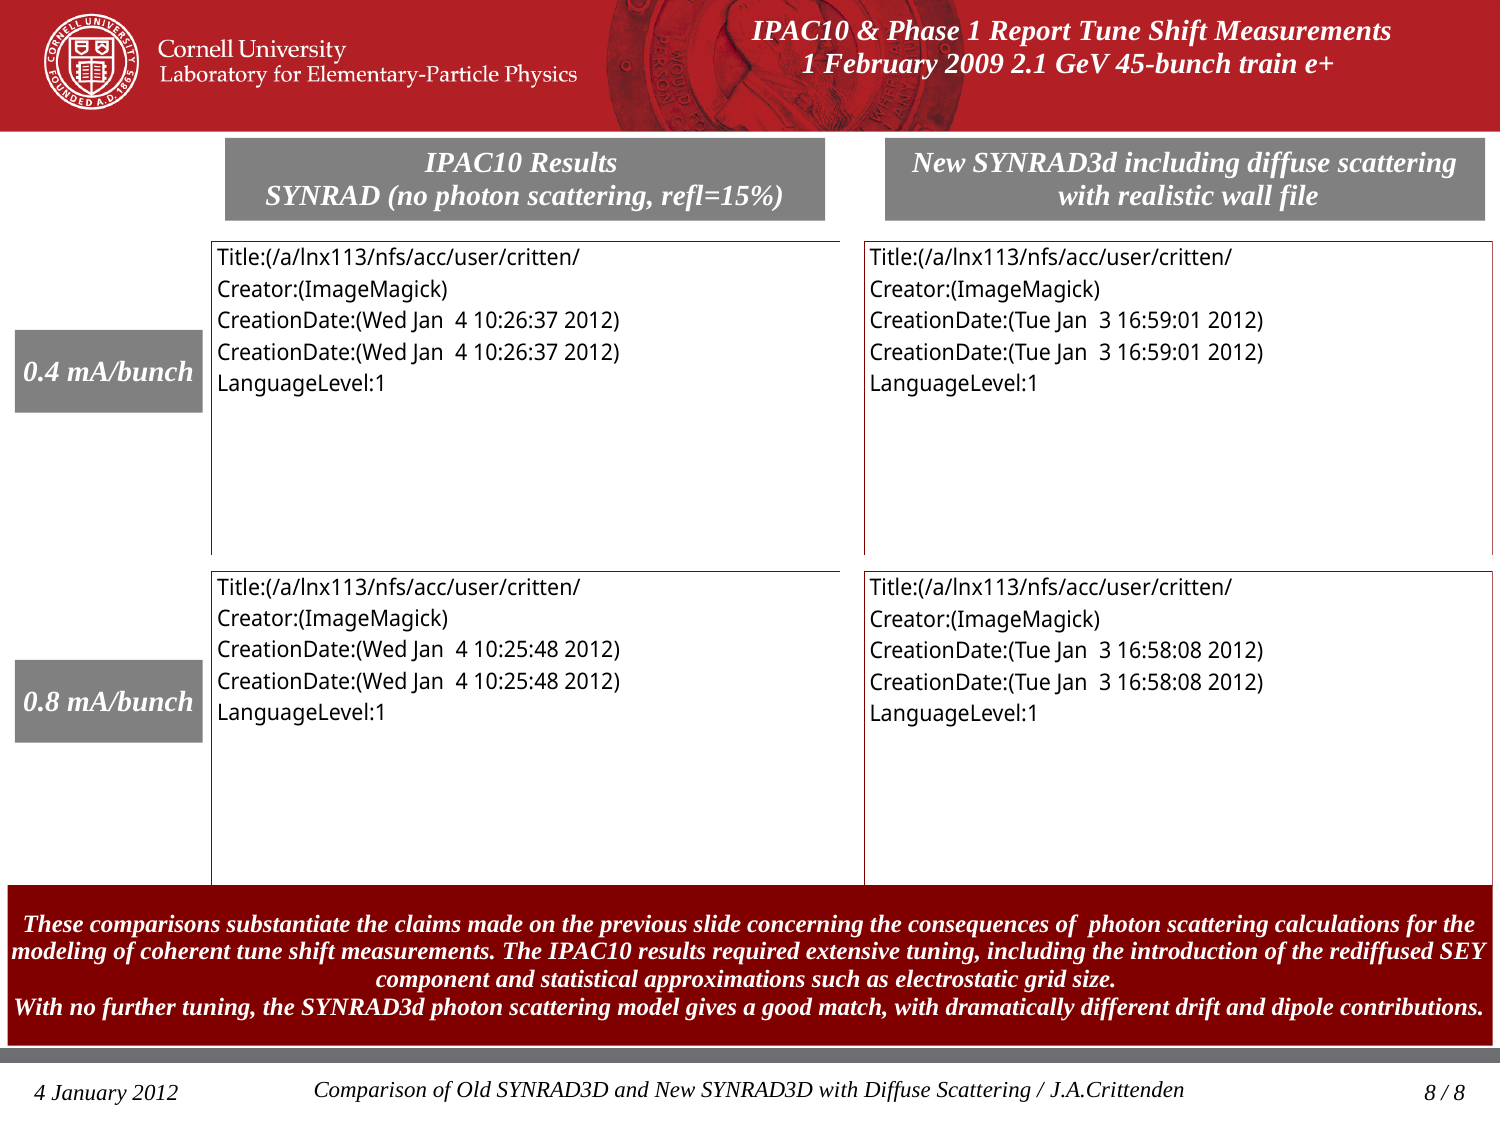

IPAC10 & Phase 1 Report Tune Shift Measurements
1 February 2009 2.1 GeV 45-bunch train e+
IPAC10 Results
SYNRAD (no photon scattering, refl=15%)
New SYNRAD3d including diffuse scattering
 with realistic wall file
0.4 mA/bunch
0.8 mA/bunch
These comparisons substantiate the claims made on the previous slide concerning the consequences of photon scattering calculations for the modeling of coherent tune shift measurements. The IPAC10 results required extensive tuning, including the introduction of the rediffused SEY component and statistical approximations such as electrostatic grid size.
With no further tuning, the SYNRAD3d photon scattering model gives a good match, with dramatically different drift and dipole contributions.